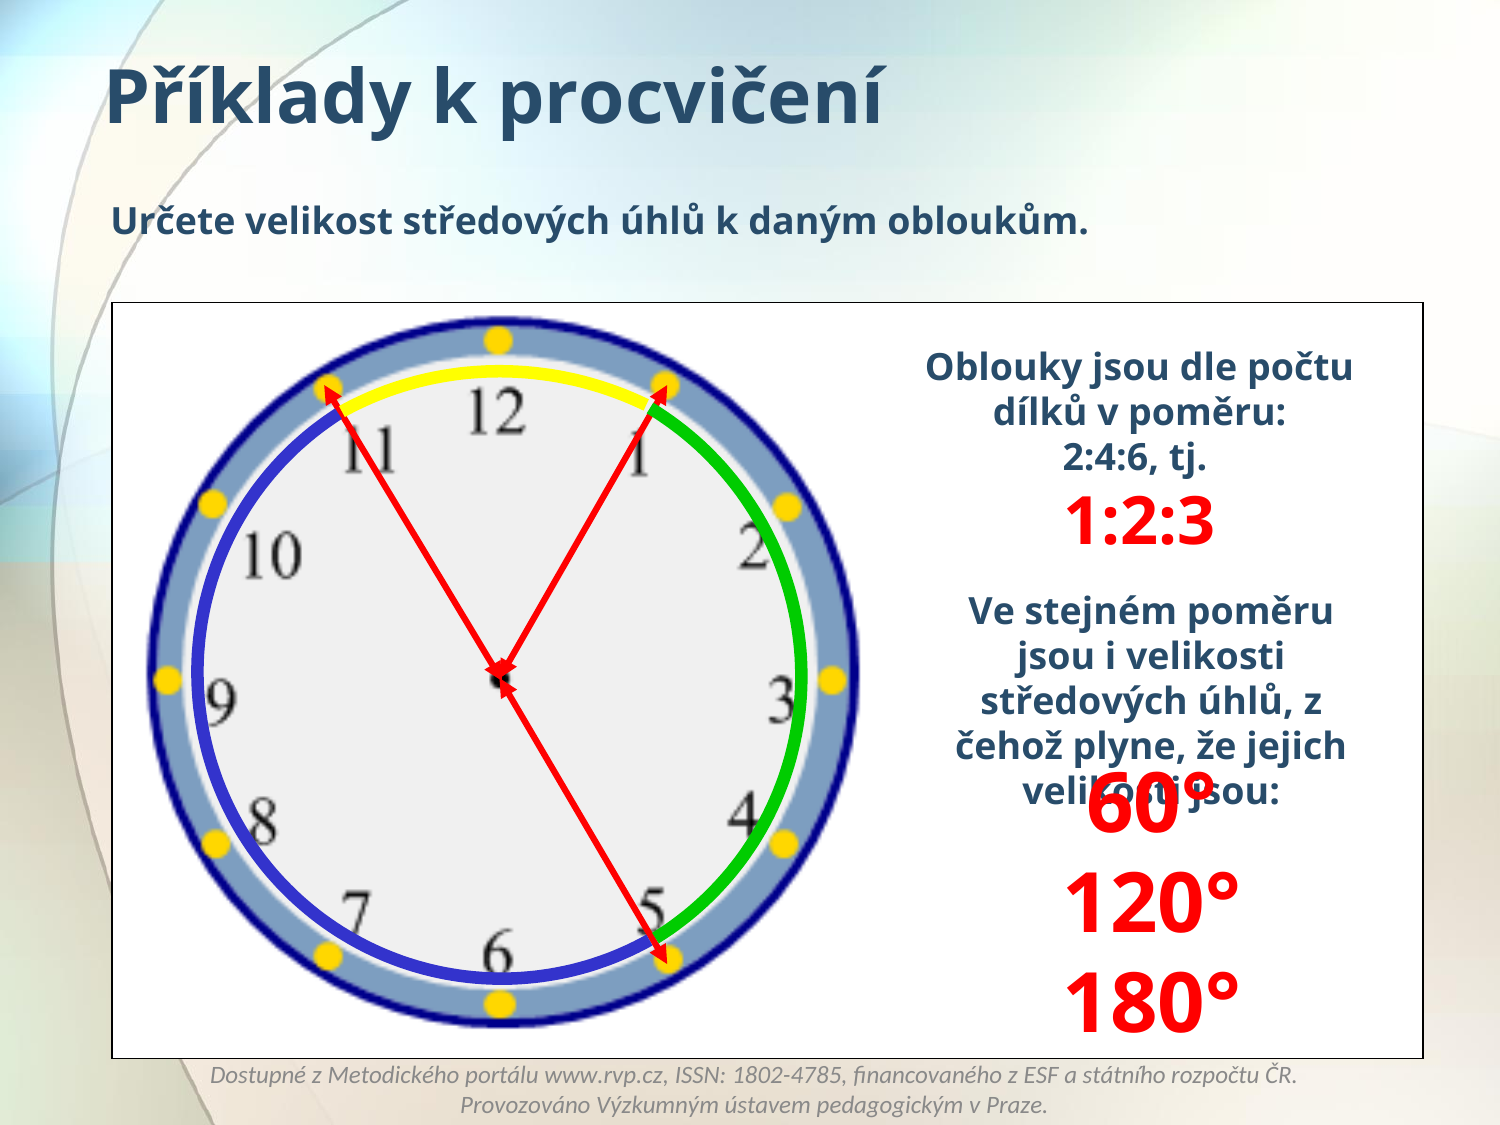

# Příklady k procvičení
Určete velikost středových úhlů k daným obloukům.
Oblouky jsou dle počtu dílků v poměru:
2:4:6, tj.
1:2:3
Ve stejném poměru jsou i velikosti středových úhlů, z čehož plyne, že jejich velikosti jsou:
60°
120°
180°